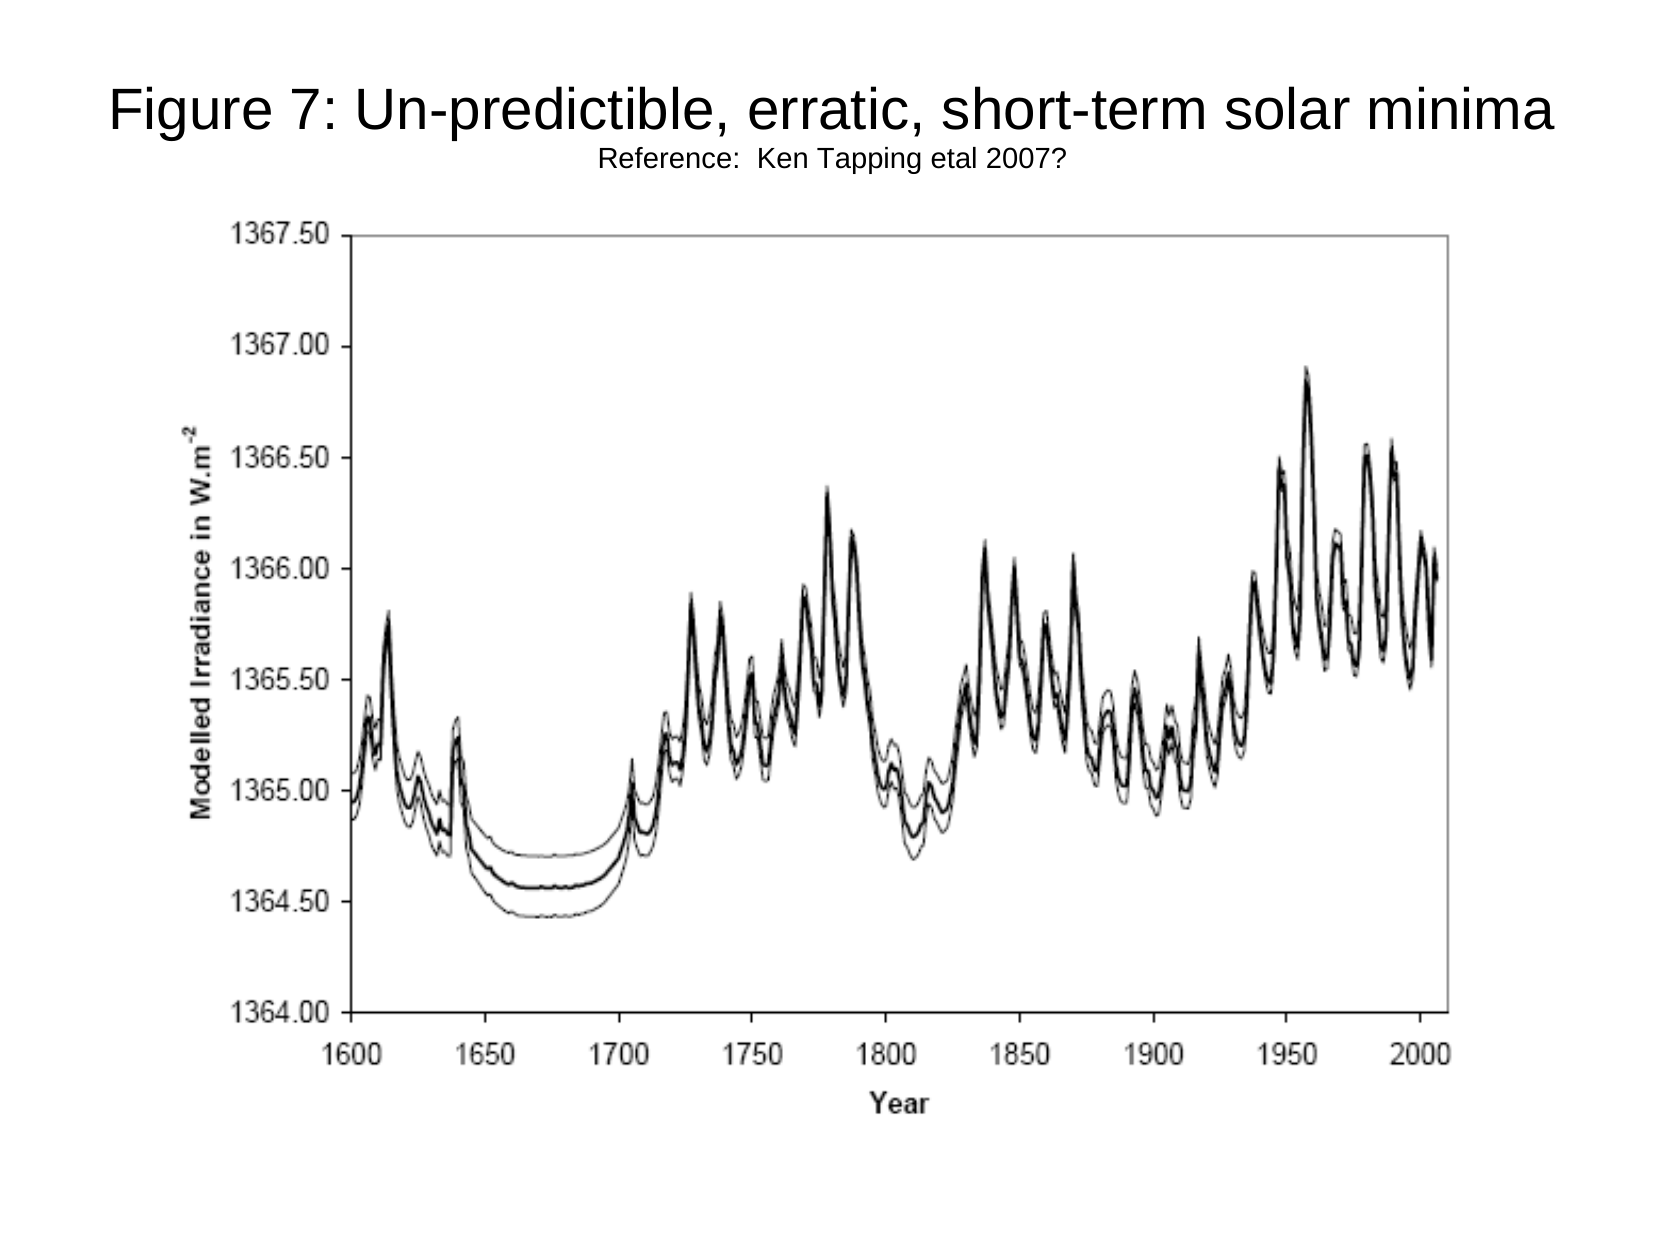

# Figure 7: Un-predictible, erratic, short-term solar minima Reference: Ken Tapping etal 2007?